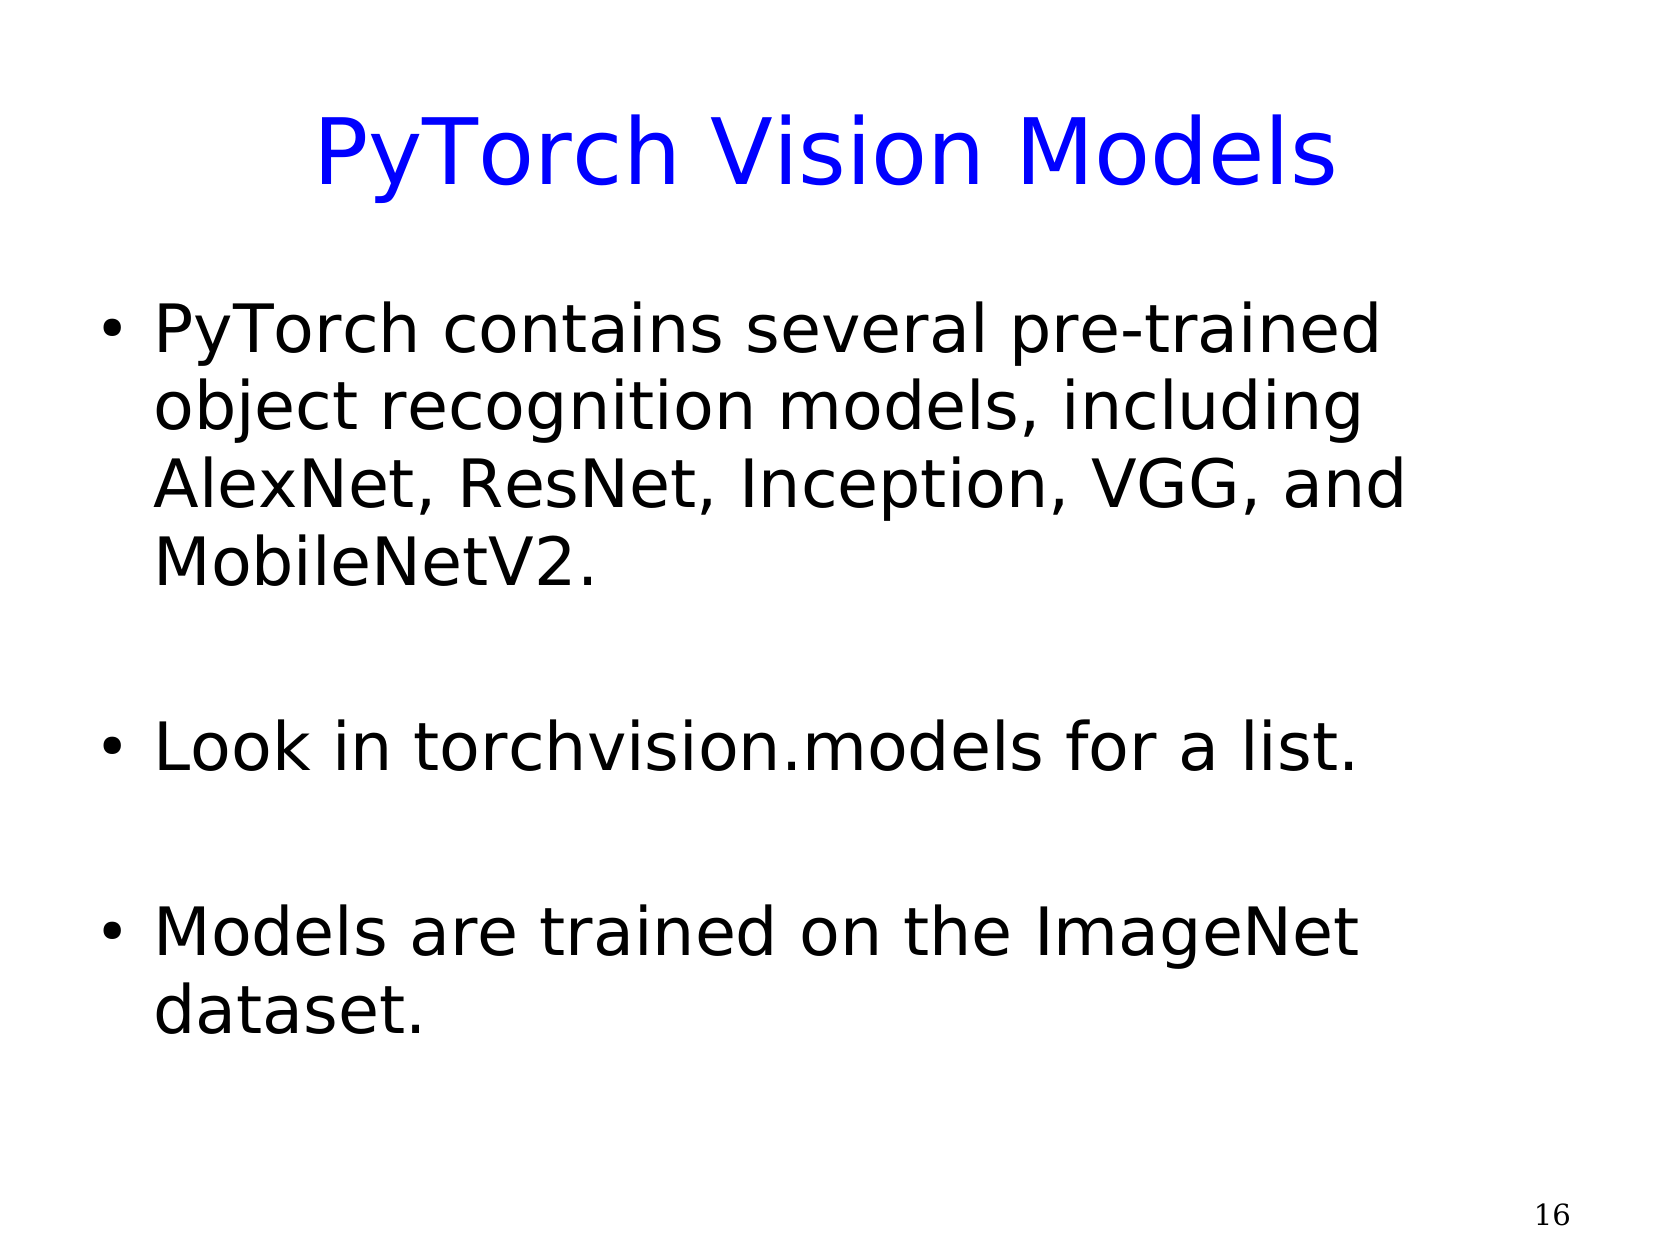

# PyTorch Vision Models
PyTorch contains several pre-trained object recognition models, including AlexNet, ResNet, Inception, VGG, and MobileNetV2.
Look in torchvision.models for a list.
Models are trained on the ImageNet dataset.
16